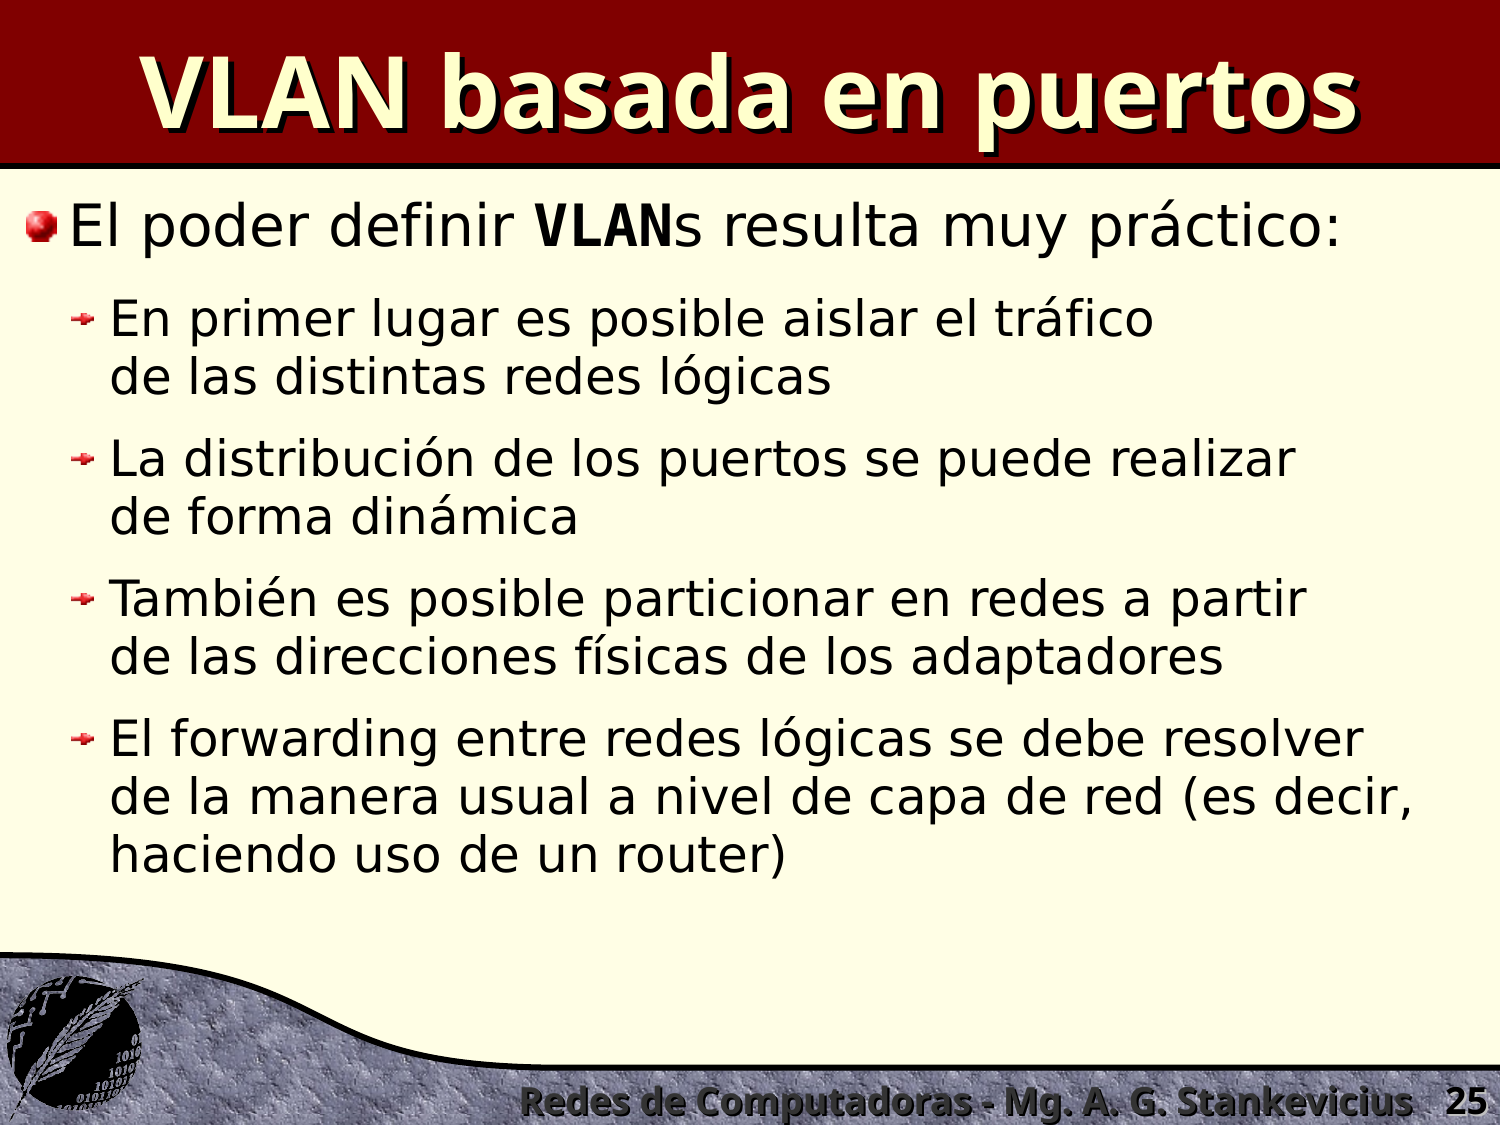

# VLAN basada en puertos
El poder definir VLANs resulta muy práctico:
En primer lugar es posible aislar el tráfico
de las distintas redes lógicas
La distribución de los puertos se puede realizar
de forma dinámica
También es posible particionar en redes a partir
de las direcciones físicas de los adaptadores
El forwarding entre redes lógicas se debe resolver
de la manera usual a nivel de capa de red (es decir, haciendo uso de un router)
25